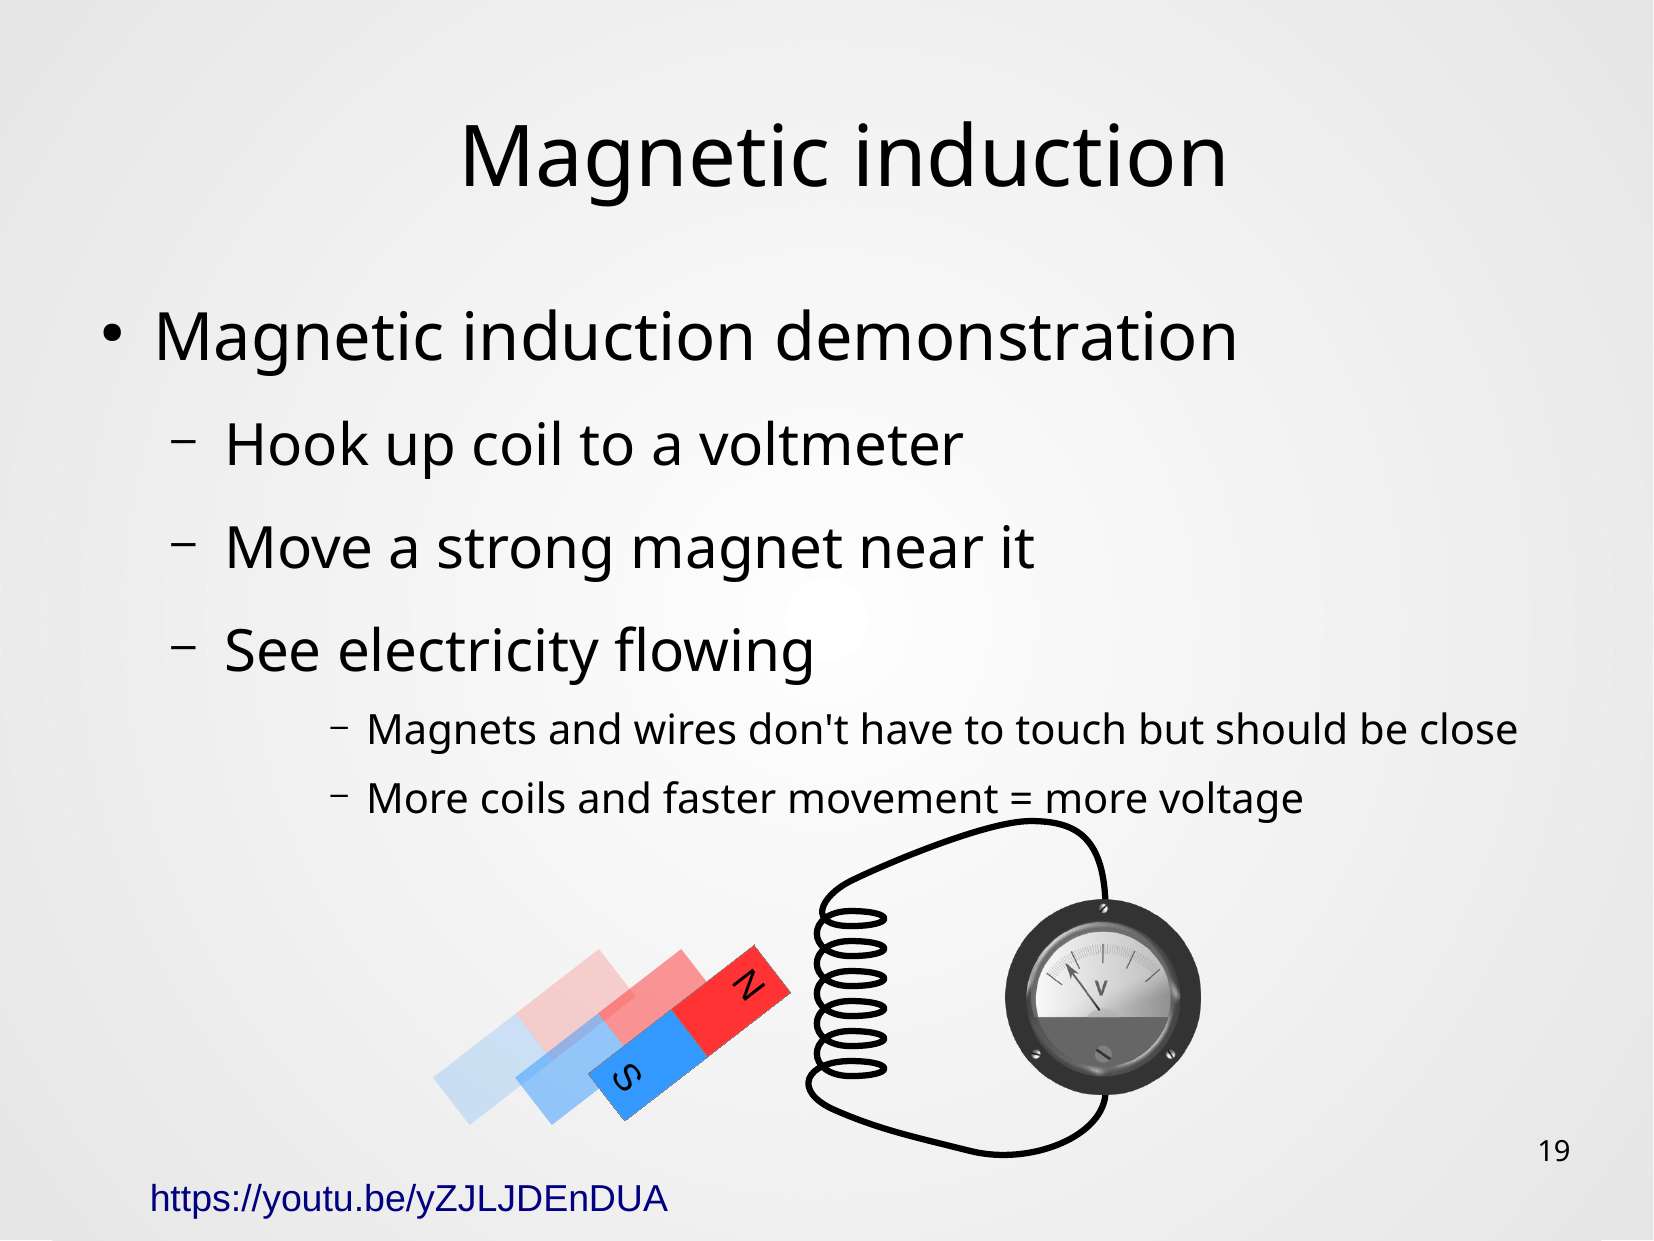

# Magnetic induction
Magnetic induction demonstration
Hook up coil to a voltmeter
Move a strong magnet near it
See electricity flowing
Magnets and wires don't have to touch but should be close
More coils and faster movement = more voltage
N
S
19
https://youtu.be/yZJLJDEnDUA